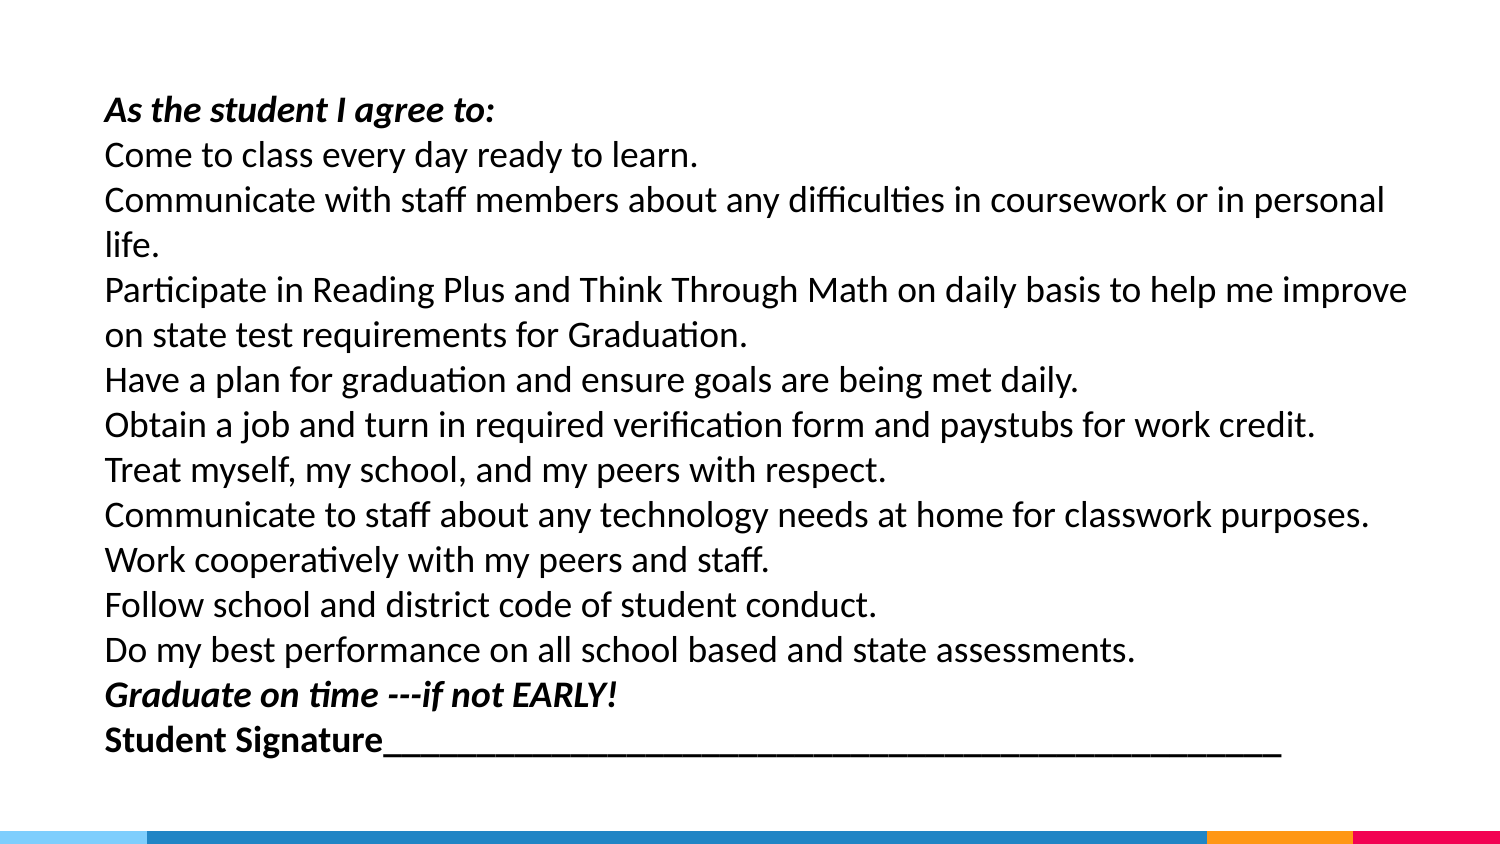

As the student I agree to:
Come to class every day ready to learn.
Communicate with staff members about any difficulties in coursework or in personal life.
Participate in Reading Plus and Think Through Math on daily basis to help me improve on state test requirements for Graduation.
Have a plan for graduation and ensure goals are being met daily.
Obtain a job and turn in required verification form and paystubs for work credit.
Treat myself, my school, and my peers with respect.
Communicate to staff about any technology needs at home for classwork purposes.
Work cooperatively with my peers and staff.
Follow school and district code of student conduct.
Do my best performance on all school based and state assessments.
Graduate on time ---if not EARLY!
Student Signature________________________________________________